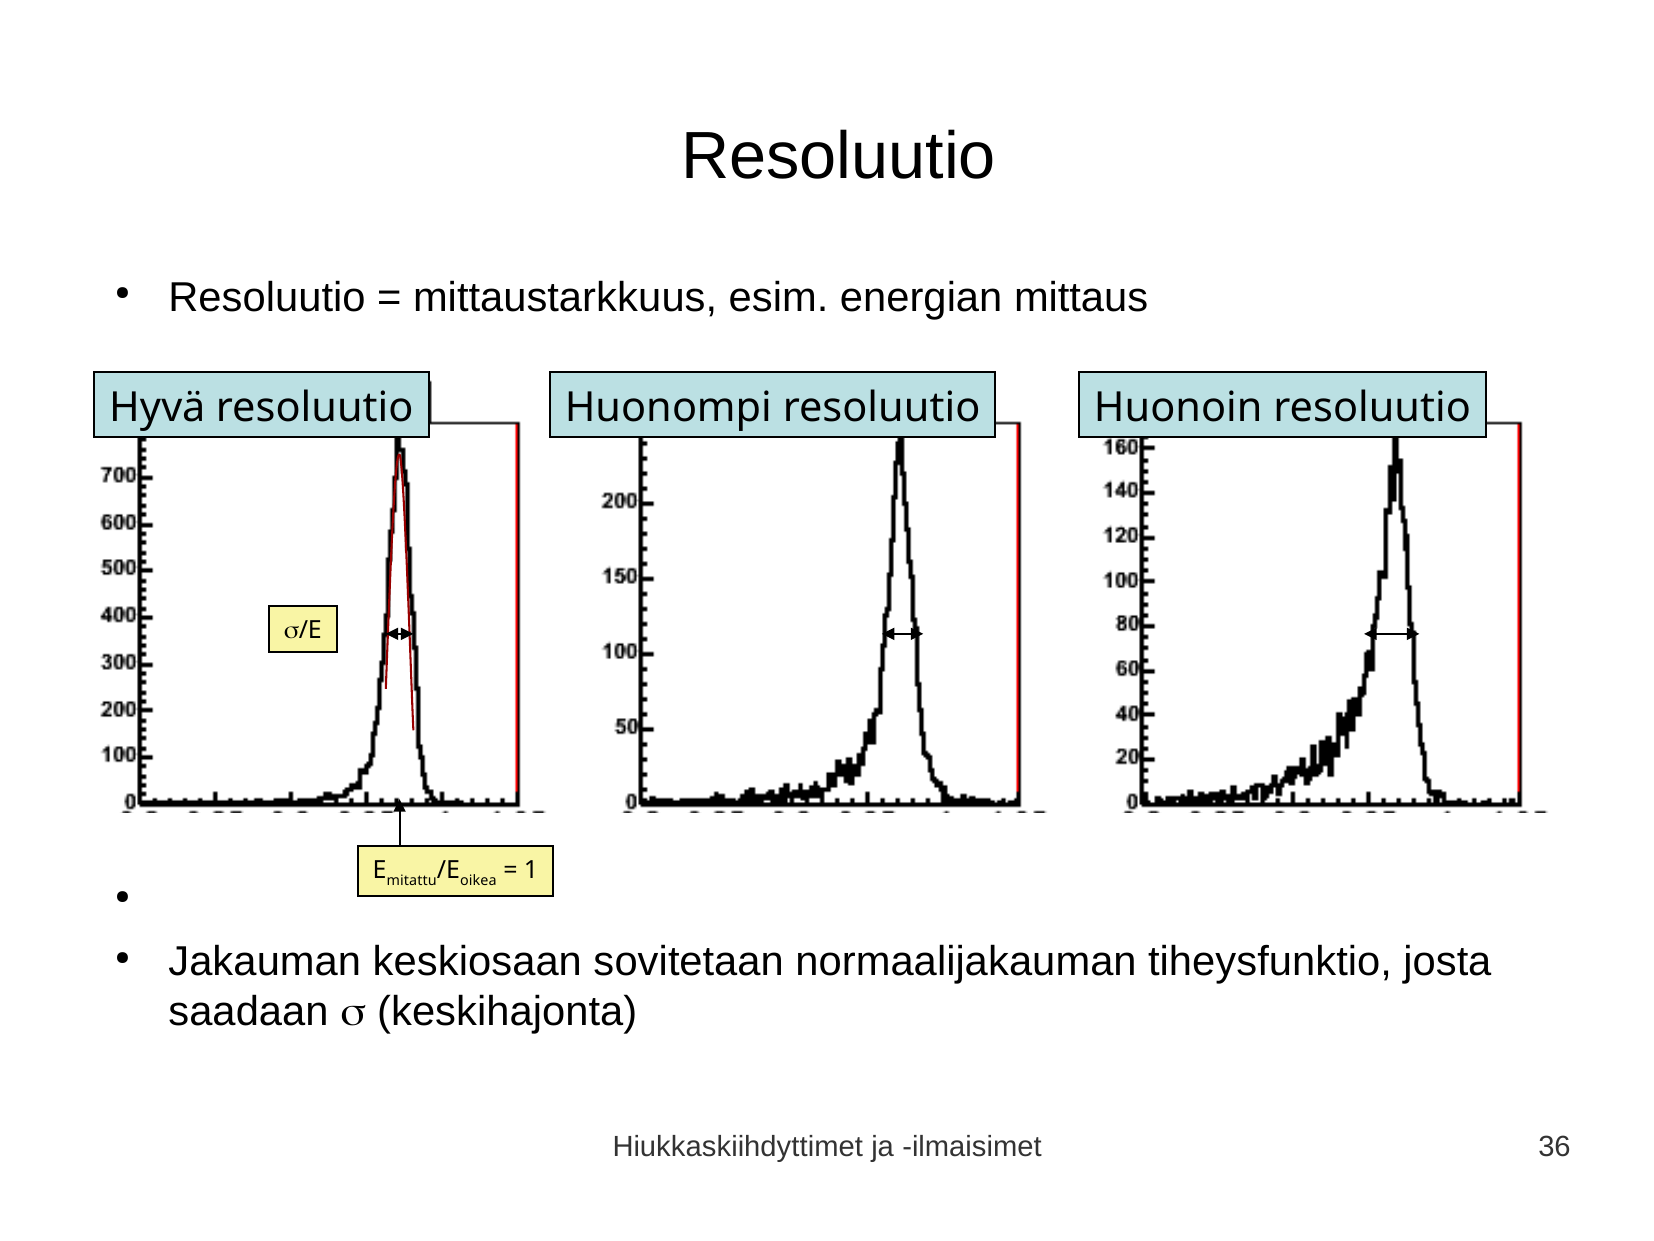

# Resoluutio
Resoluutio = mittaustarkkuus, esim. energian mittaus
Jakauman keskiosaan sovitetaan normaalijakauman tiheysfunktio, josta saadaan  (keskihajonta)
Hyvä resoluutio
Huonompi resoluutio
Huonoin resoluutio
/E
Emitattu/Eoikea = 1
Hiukkaskiihdyttimet ja -ilmaisimet
36